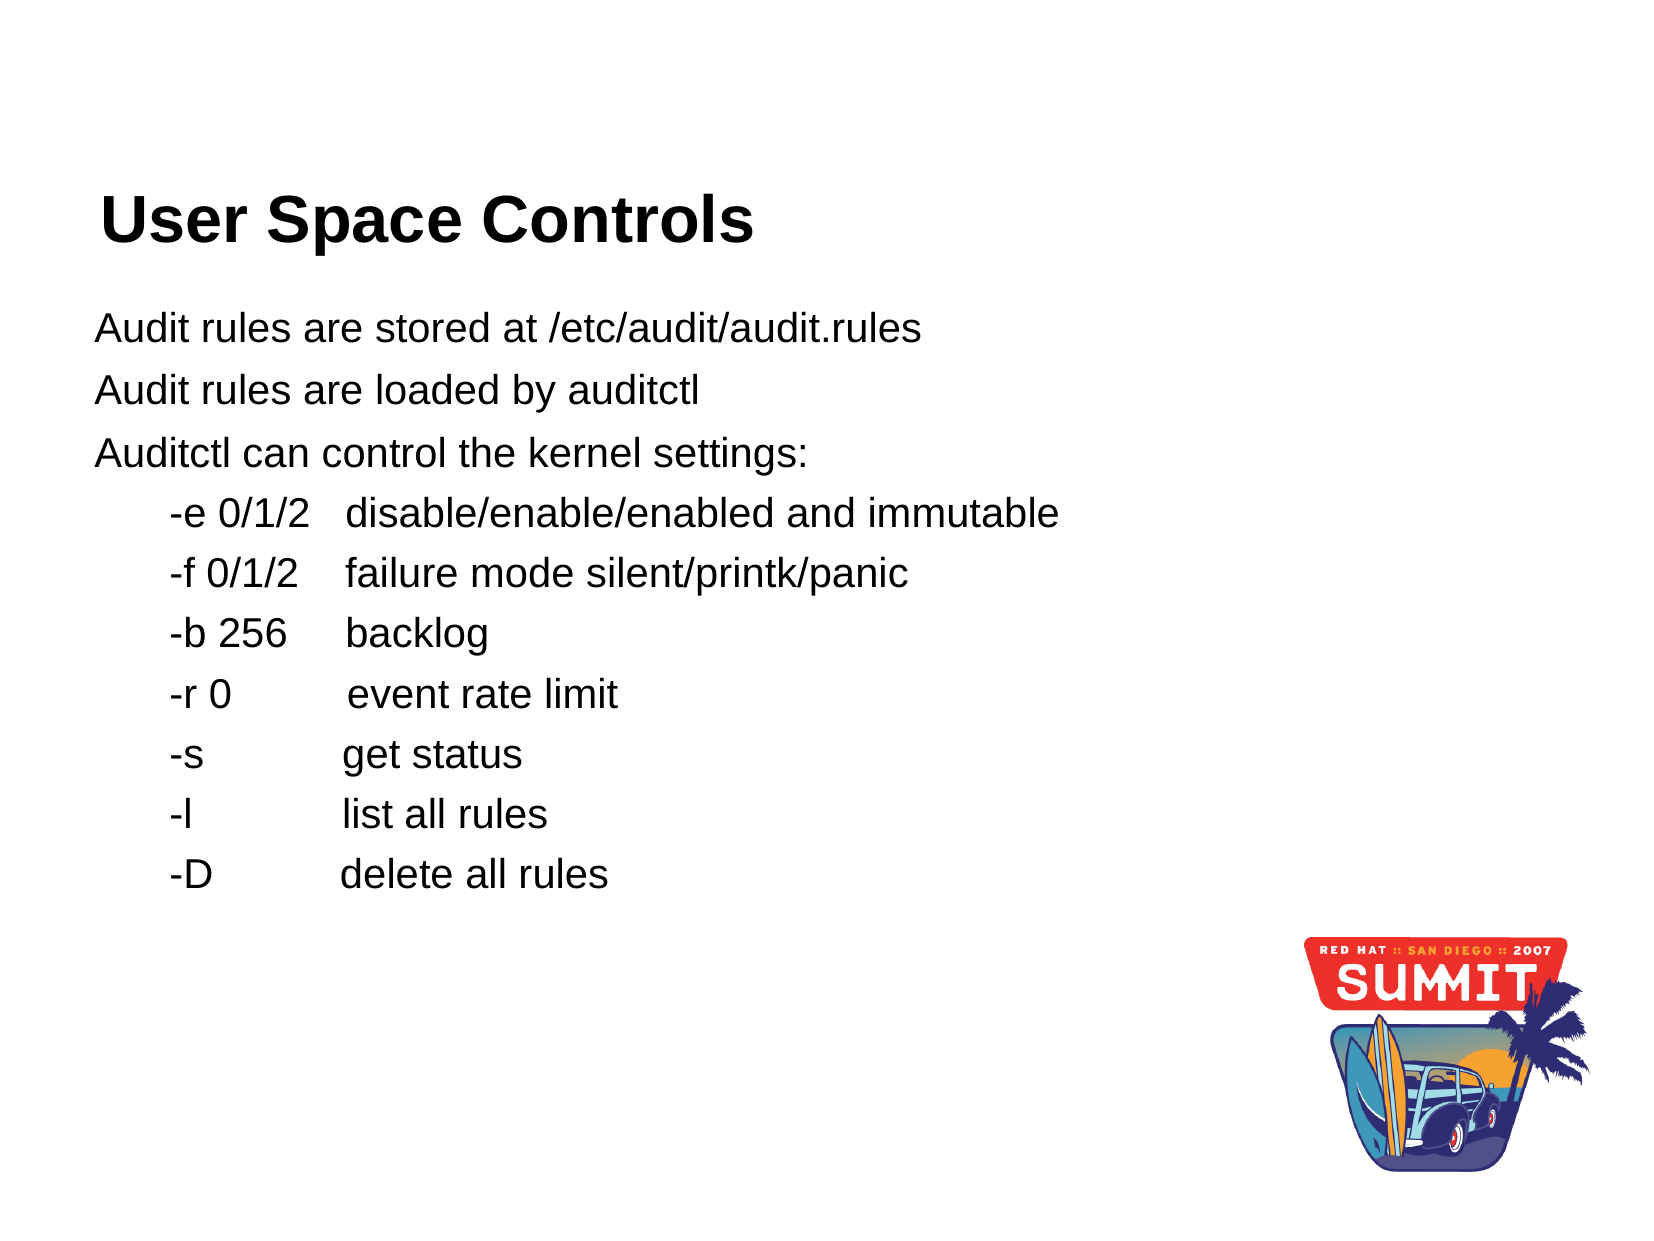

# User Space Controls
Audit rules are stored at /etc/audit/audit.rules
Audit rules are loaded by auditctl
Auditctl can control the kernel settings:
-e 0/1/2 disable/enable/enabled and immutable
-f 0/1/2 failure mode silent/printk/panic
-b 256 backlog
-r 0 event rate limit
-s get status
-l list all rules
-D delete all rules